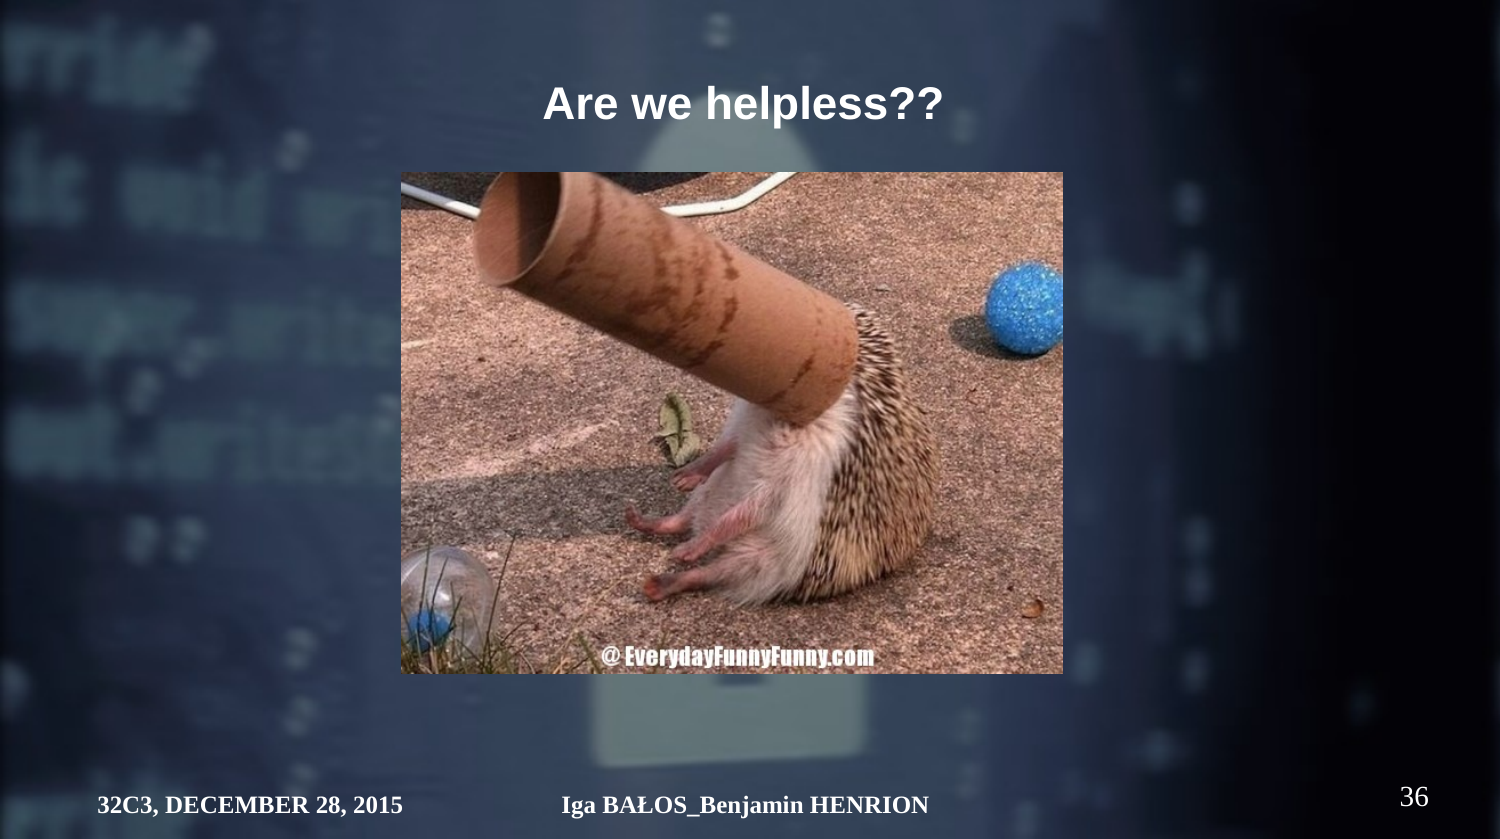

# Are we helpless??
36
32C3, DECEMBER 22, 2015
Iga BAŁOS_Benjamin HENRION